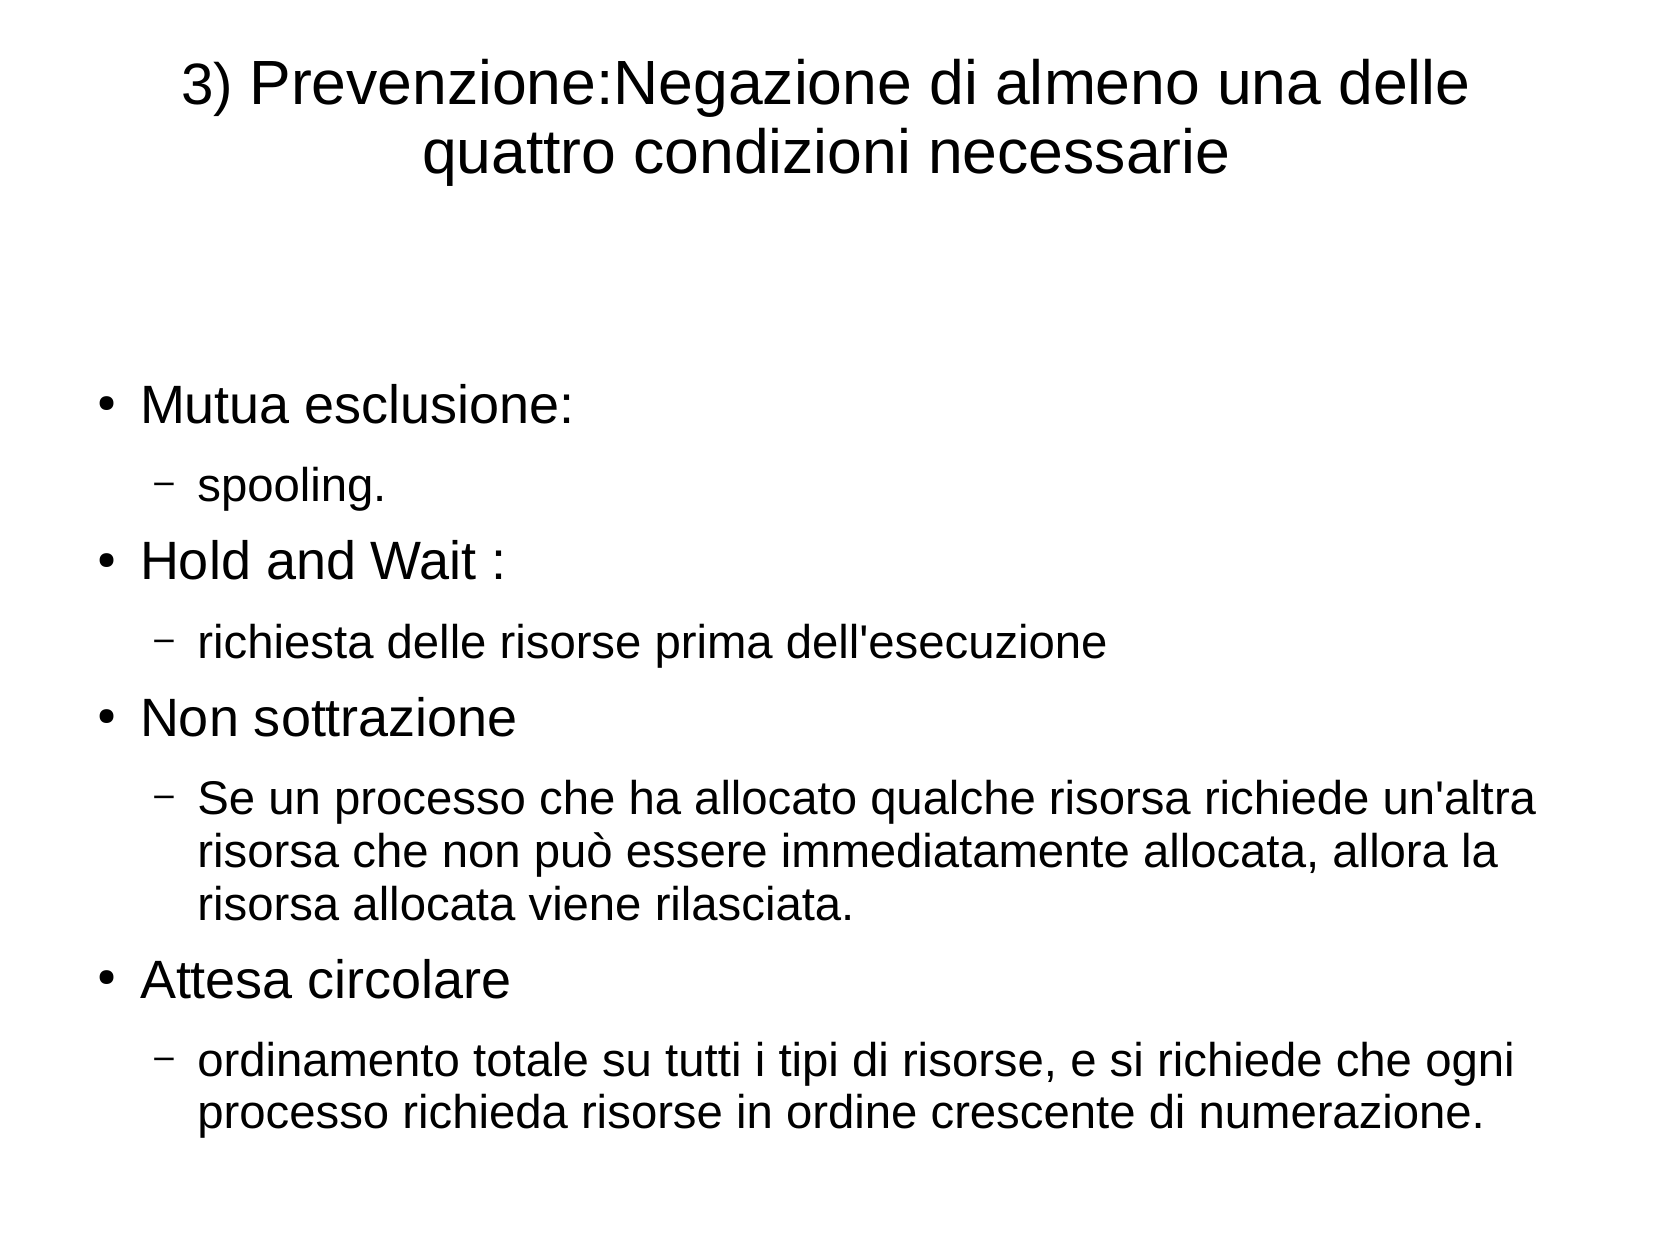

# 3) Prevenzione:Negazione di almeno una delle quattro condizioni necessarie
Mutua esclusione:
spooling.
Hold and Wait :
richiesta delle risorse prima dell'esecuzione
Non sottrazione
Se un processo che ha allocato qualche risorsa richiede un'altra risorsa che non può essere immediatamente allocata, allora la risorsa allocata viene rilasciata.
Attesa circolare
ordinamento totale su tutti i tipi di risorse, e si richiede che ogni processo richieda risorse in ordine crescente di numerazione.